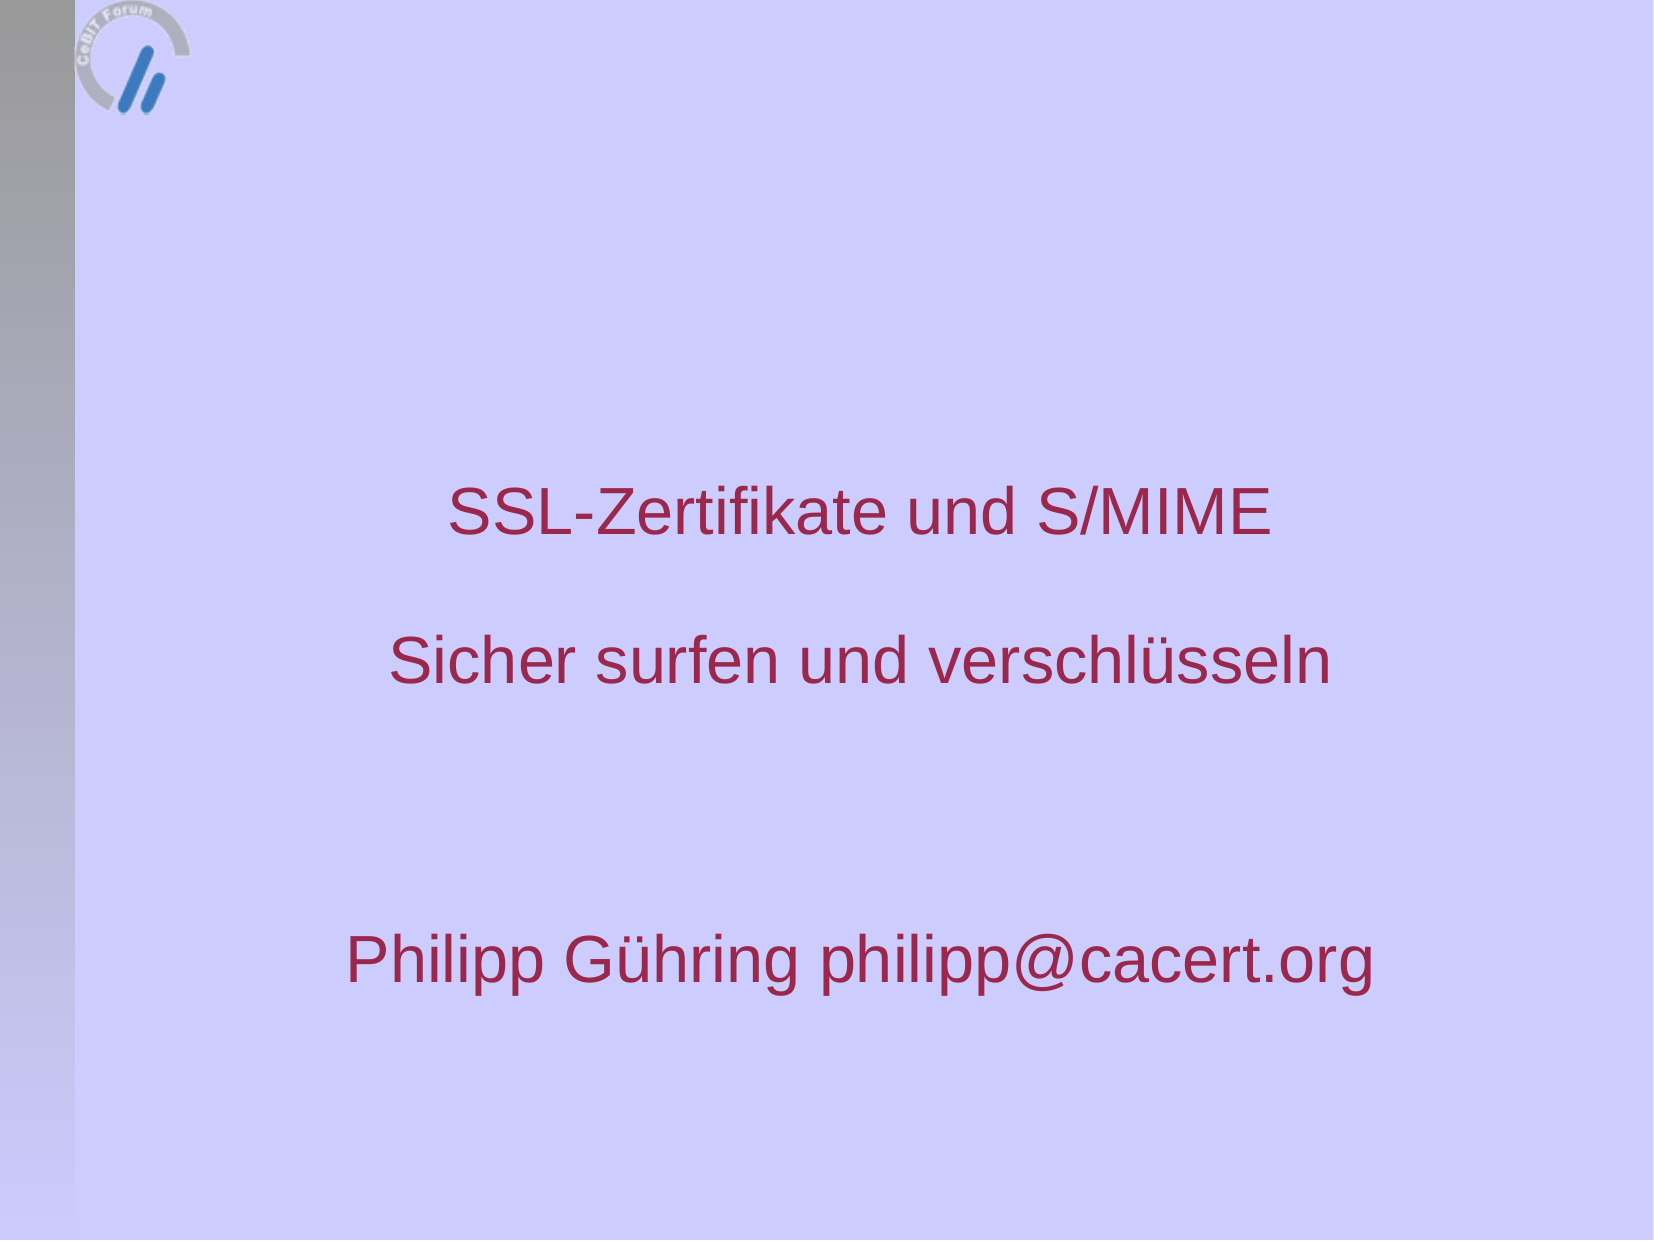

SSL-Zertifikate und S/MIME
Sicher surfen und verschlüsseln
Philipp Gühring philipp@cacert.org